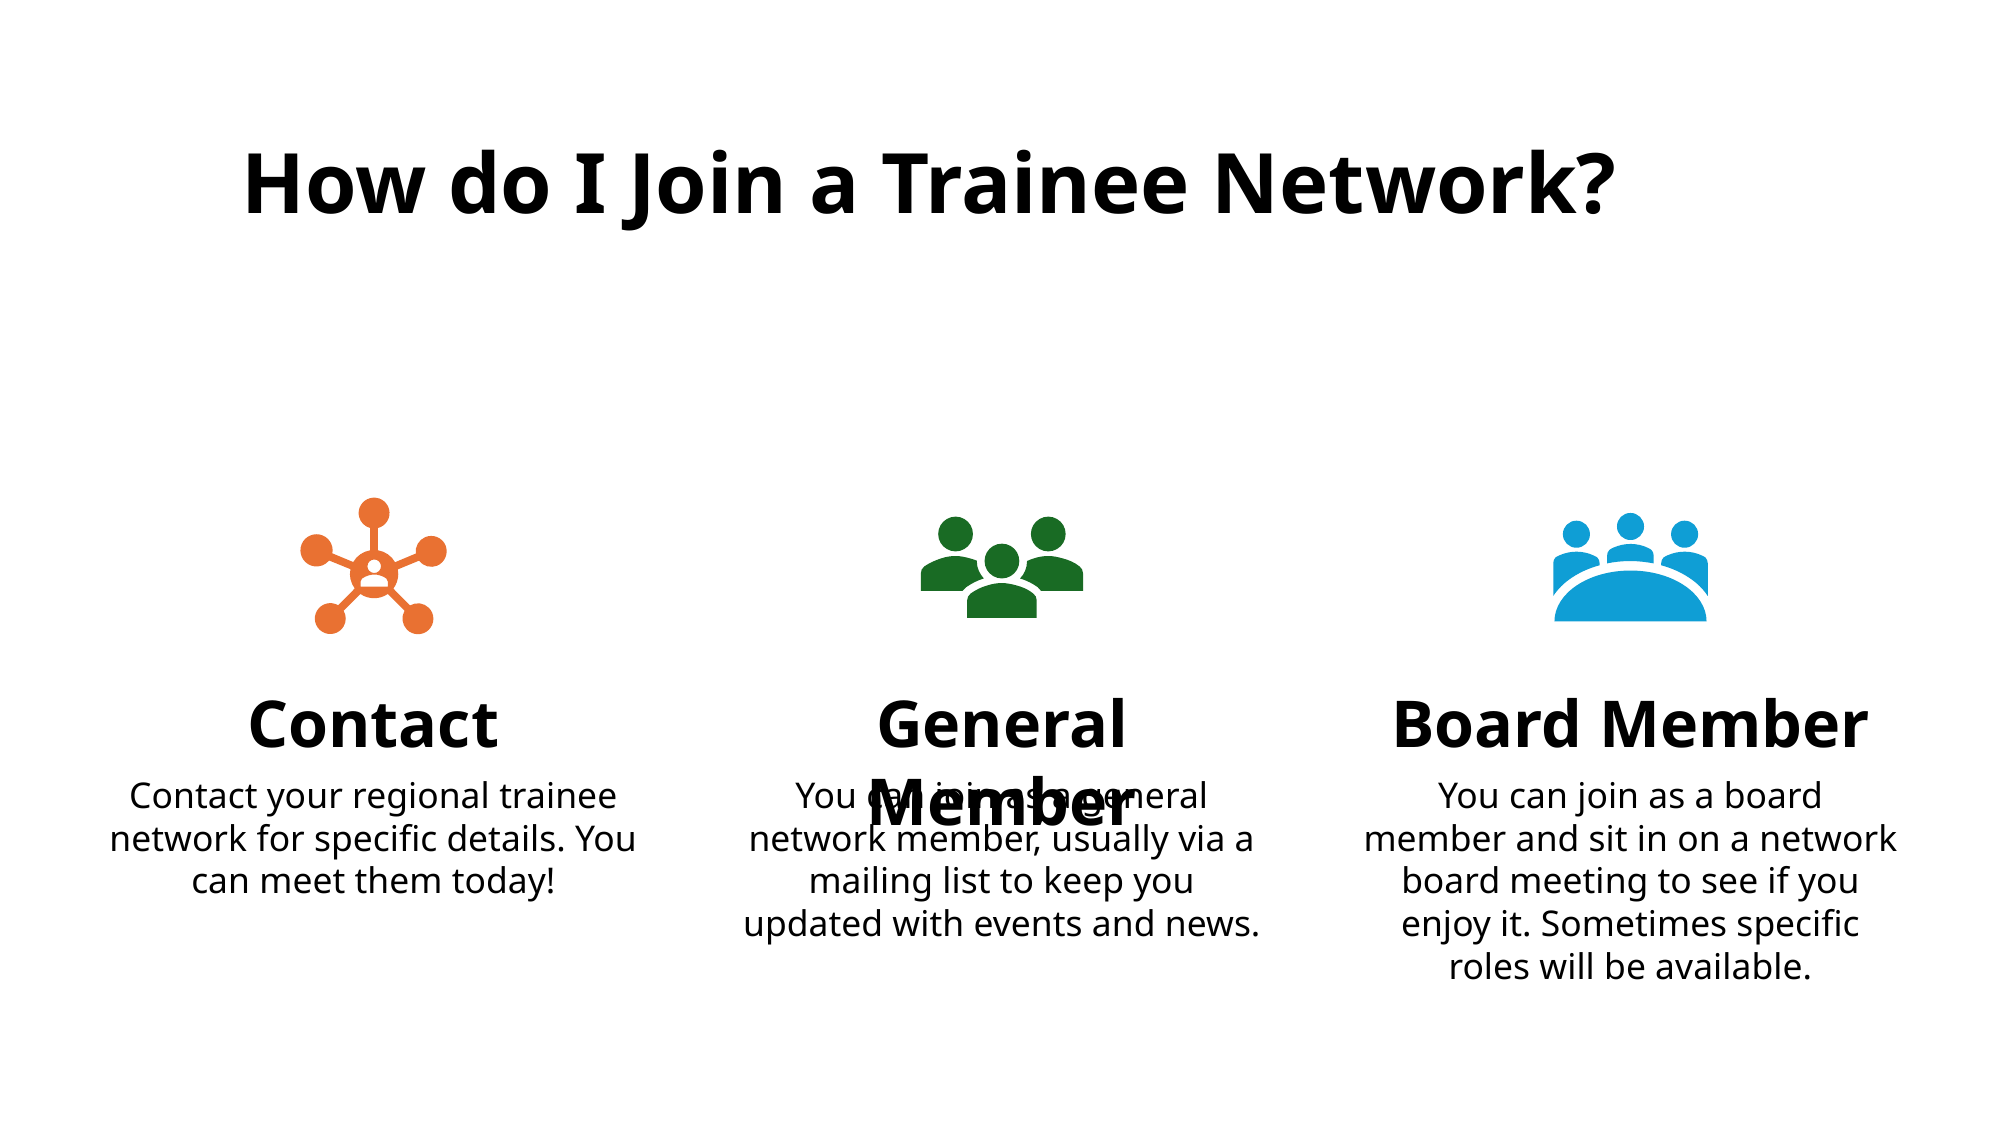

# How do I Join a Trainee Network?
Contact
General Member
Board Member
Contact your regional trainee network for specific details. You can meet them today!
You can join as a general network member, usually via a mailing list to keep you updated with events and news.
You can join as a board member and sit in on a network board meeting to see if you enjoy it. Sometimes specific roles will be available.